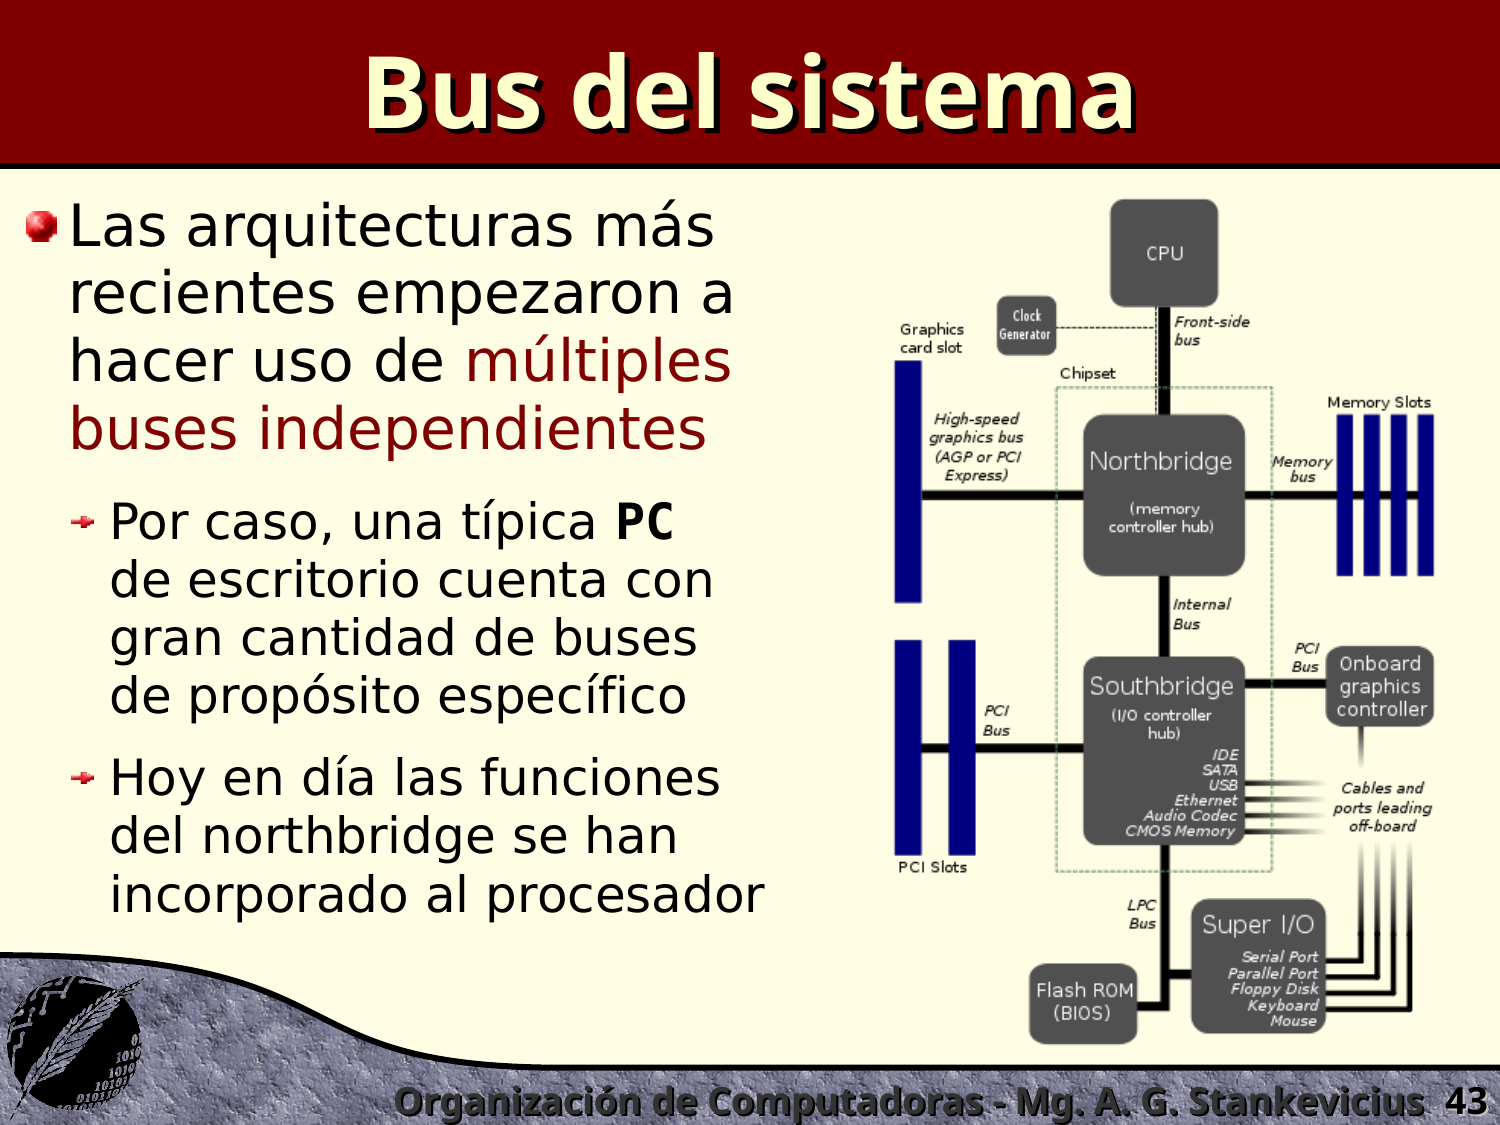

# Bus del sistema
Las arquitecturas más
recientes empezaron a
hacer uso de múltiples
buses independientes
Por caso, una típica PC
de escritorio cuenta con
gran cantidad de buses
de propósito específico
Hoy en día las funciones
del northbridge se han
incorporado al procesador
43